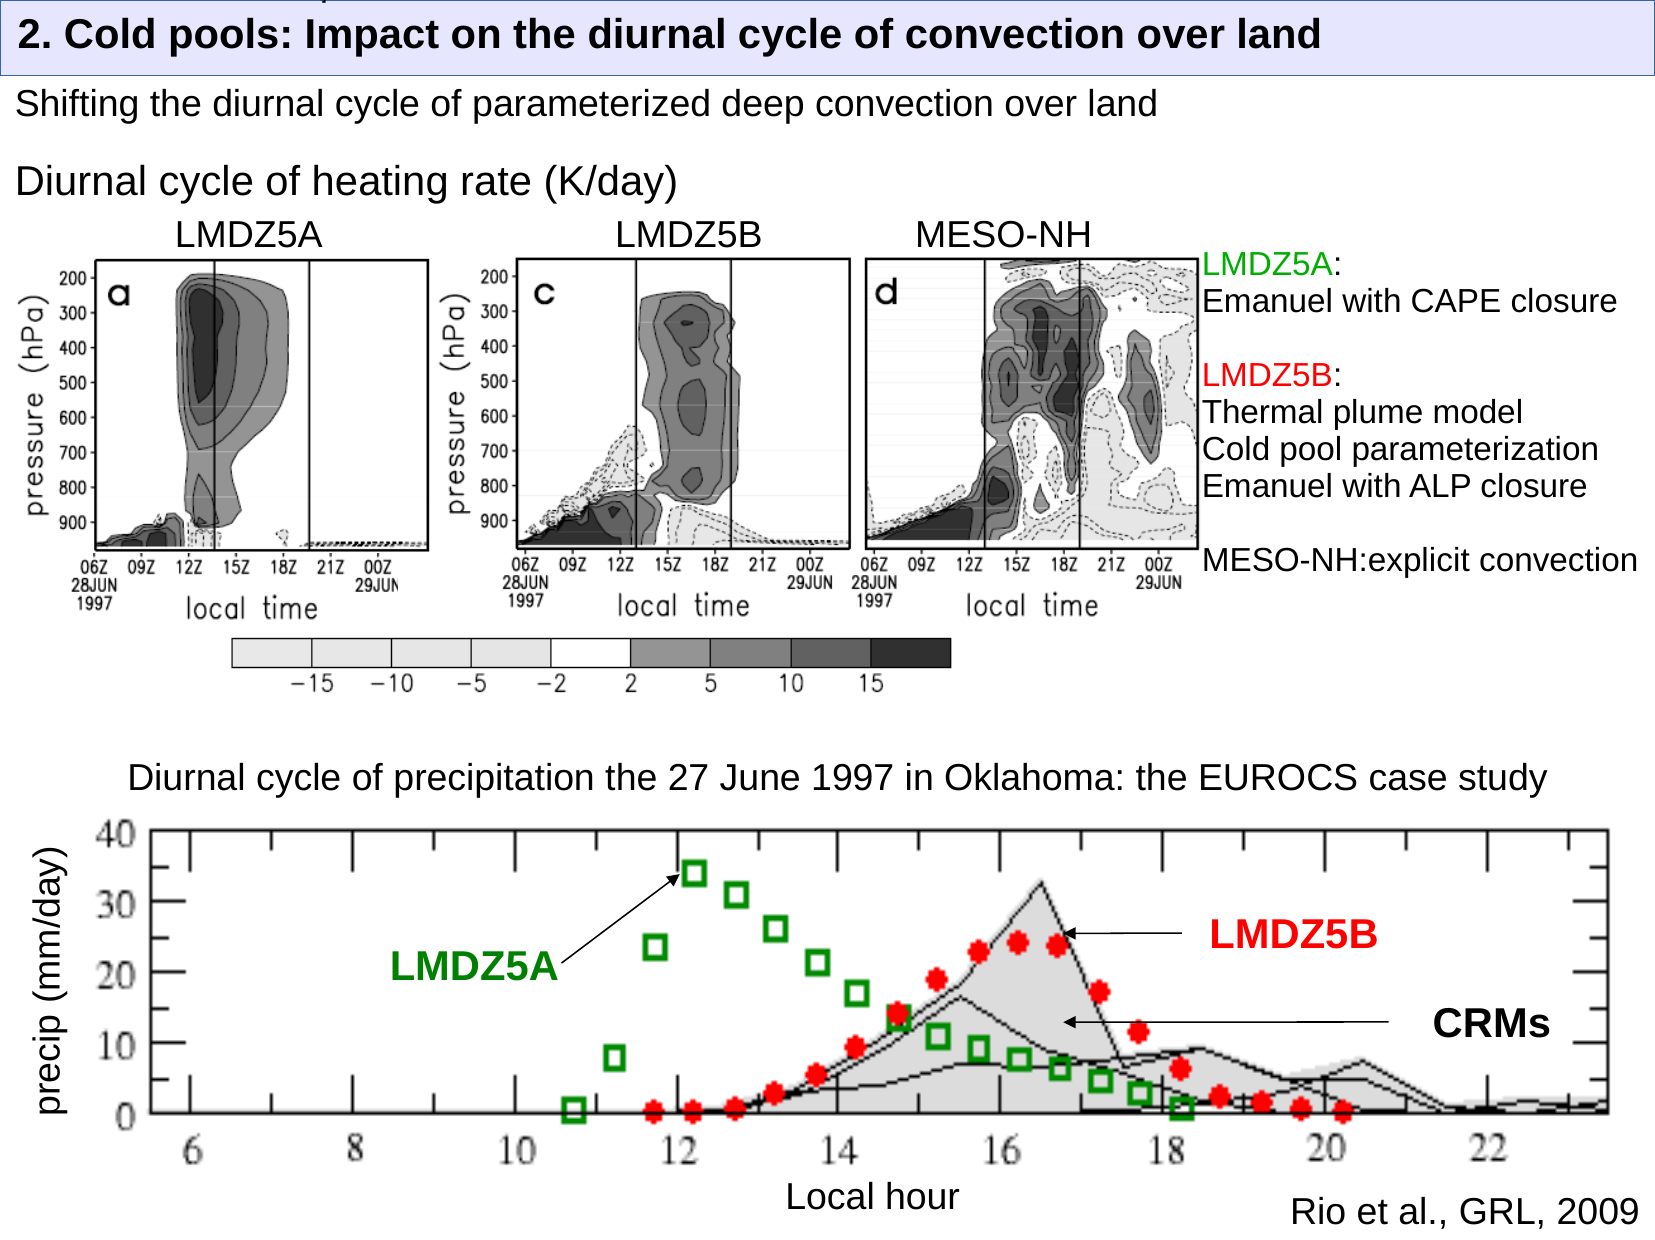

2. Cold pools: Impact on the diurnal cycle of convection over land
3. La convection profonde
Shifting the diurnal cycle of parameterized deep convection over land
Diurnal cycle of heating rate (K/day)
LMDZ5A
LMDZ5B
MESO-NH
LMDZ5A:
Emanuel with CAPE closure
LMDZ5B:
Thermal plume model
Cold pool parameterization
Emanuel with ALP closure
MESO-NH:explicit convection
Diurnal cycle of precipitation the 27 June 1997 in Oklahoma: the EUROCS case study
LMDZ5B
LMDZ5A
precip (mm/day)
CRMs
Local hour
Rio et al., GRL, 2009